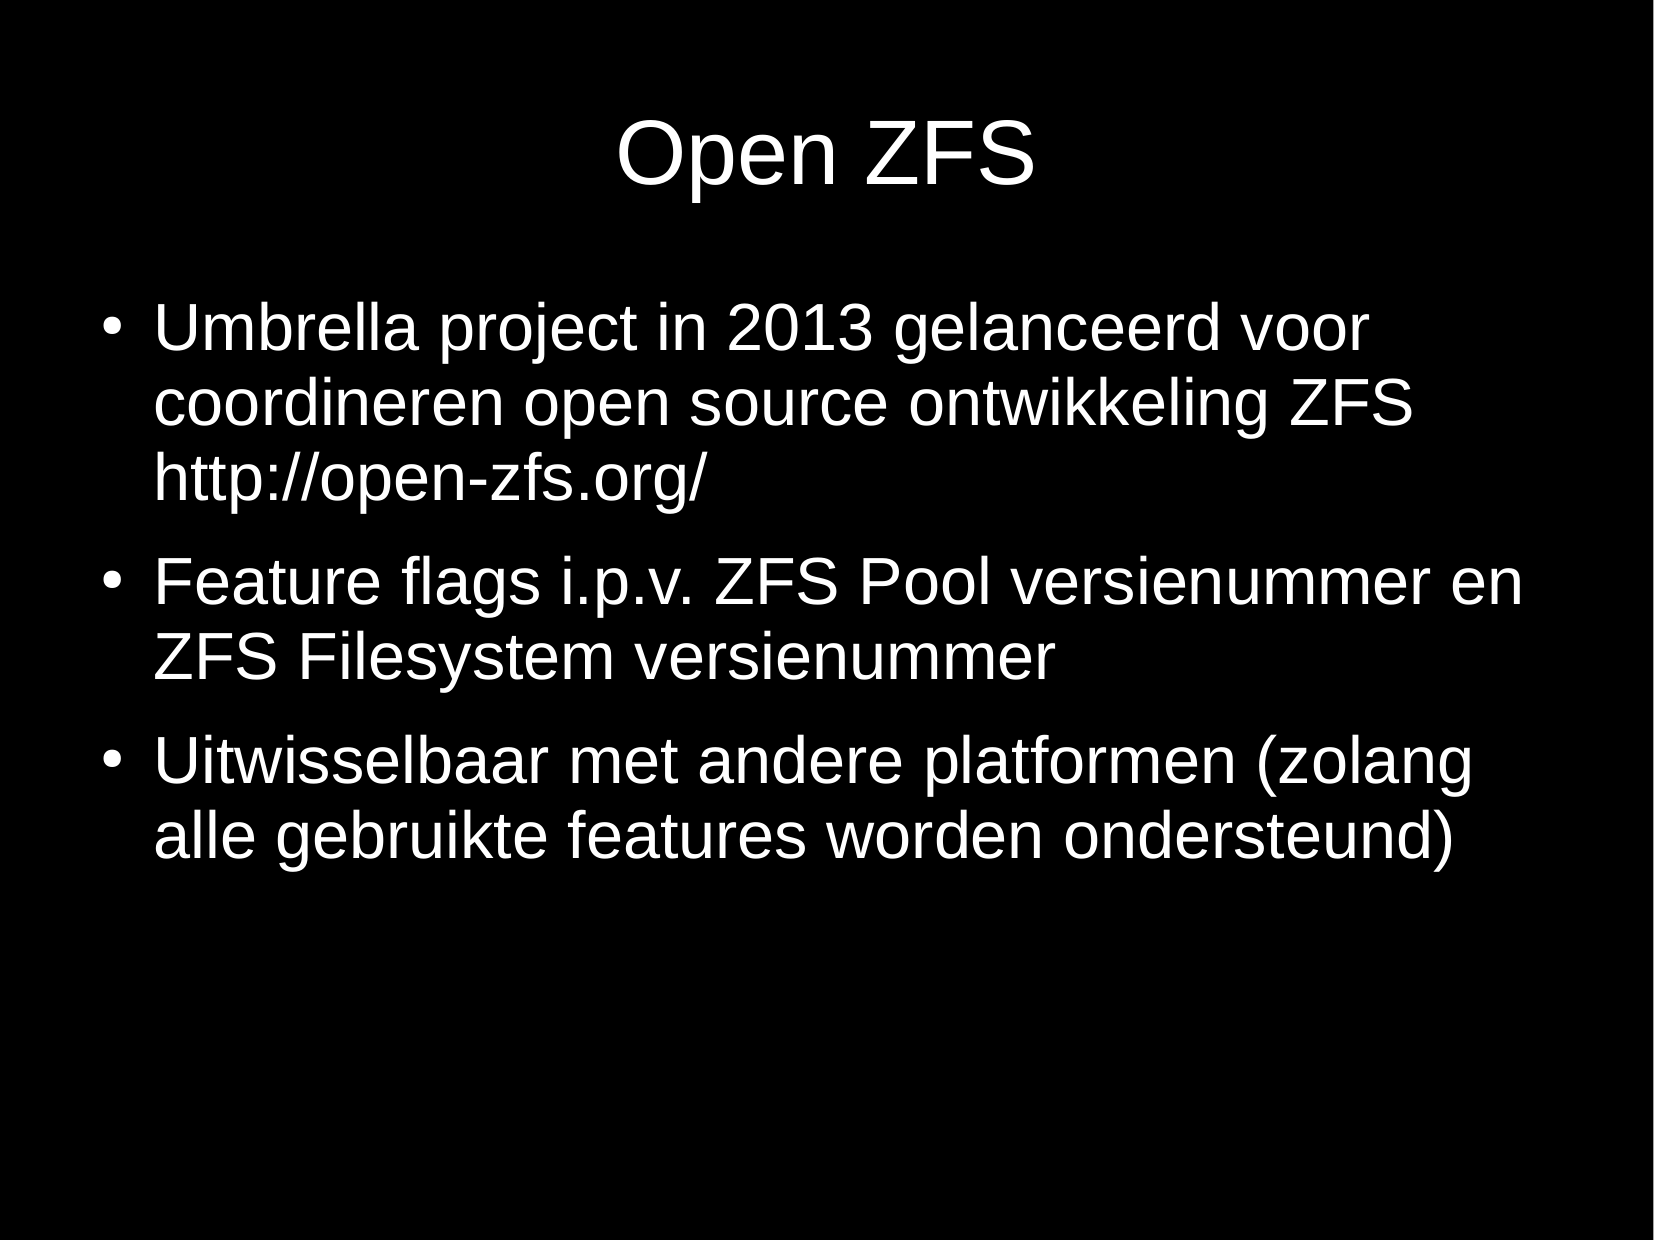

# Open ZFS
Umbrella project in 2013 gelanceerd voor coordineren open source ontwikkeling ZFS http://open-zfs.org/
Feature flags i.p.v. ZFS Pool versienummer en ZFS Filesystem versienummer
Uitwisselbaar met andere platformen (zolang alle gebruikte features worden ondersteund)